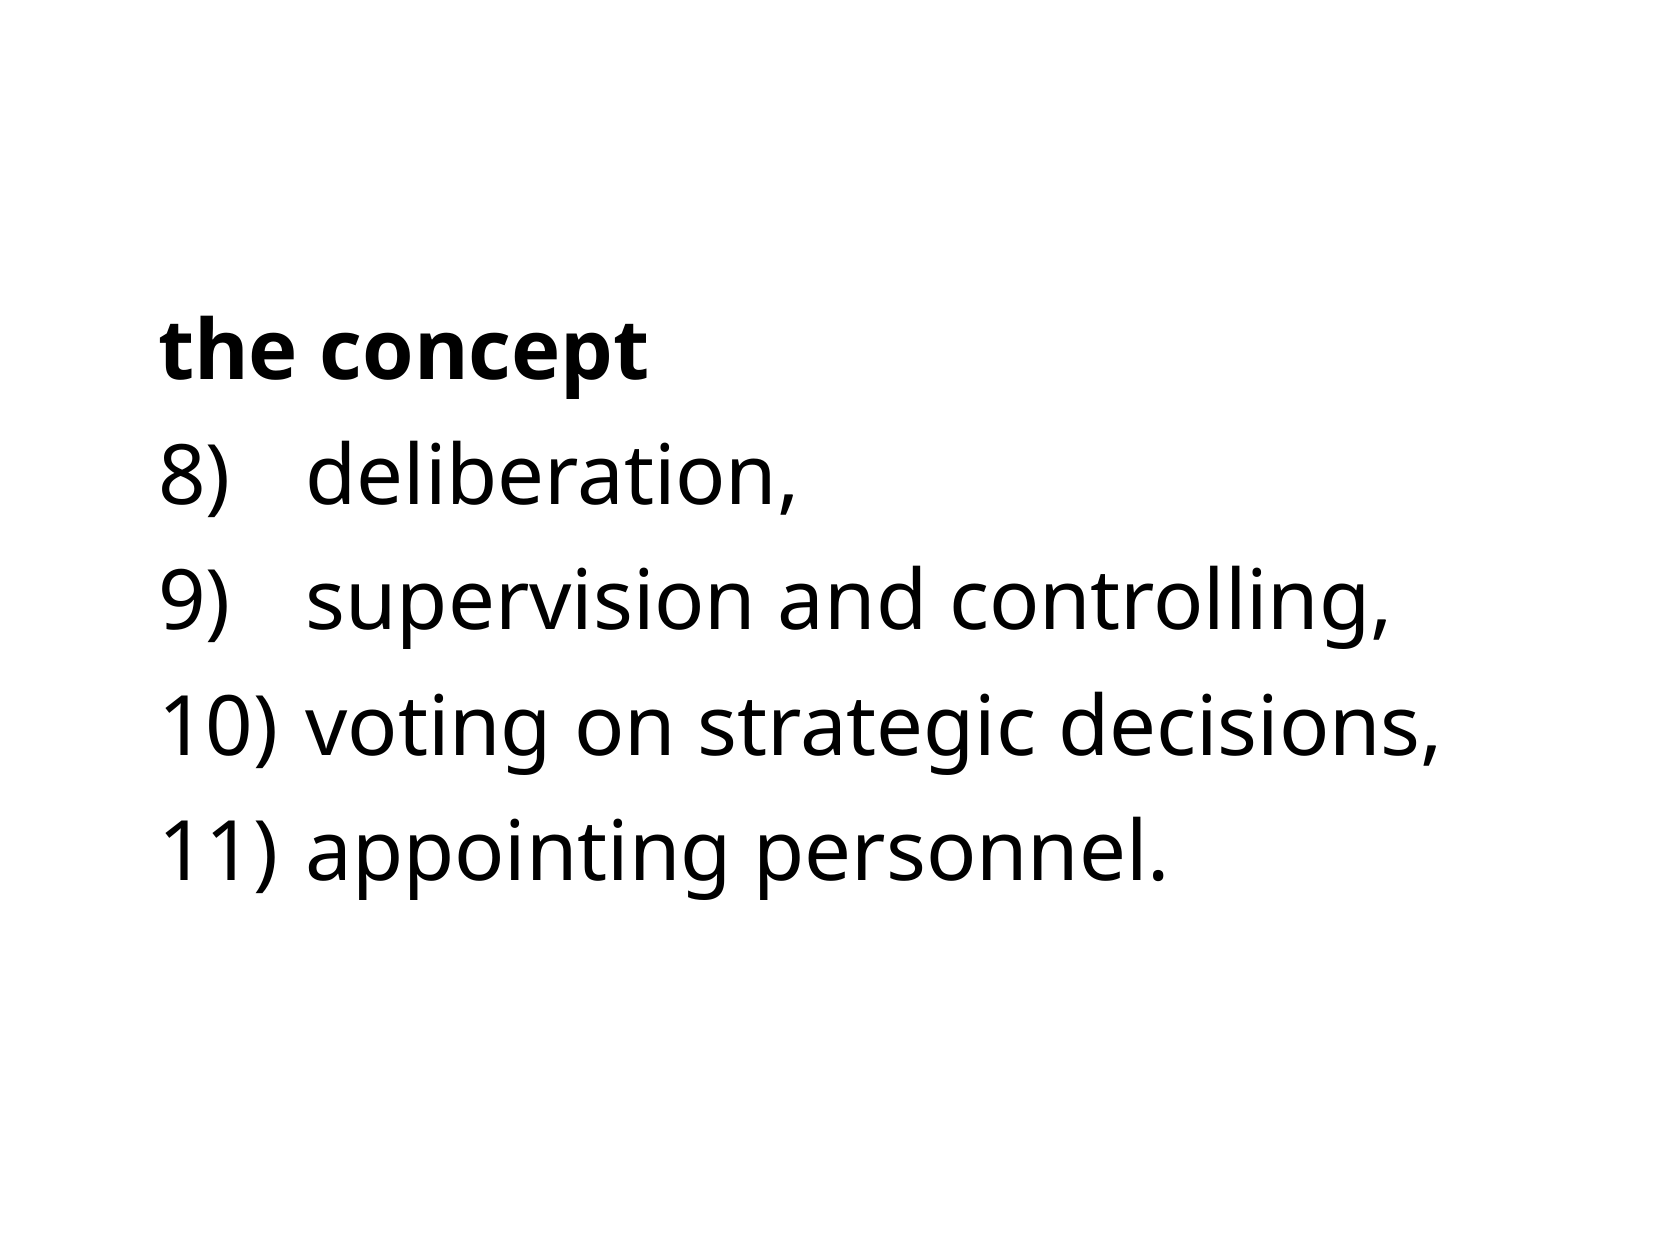

# the concept
8) 	deliberation,
9) 	supervision and controlling,
10) 	voting on strategic decisions,
11) 	appointing personnel.